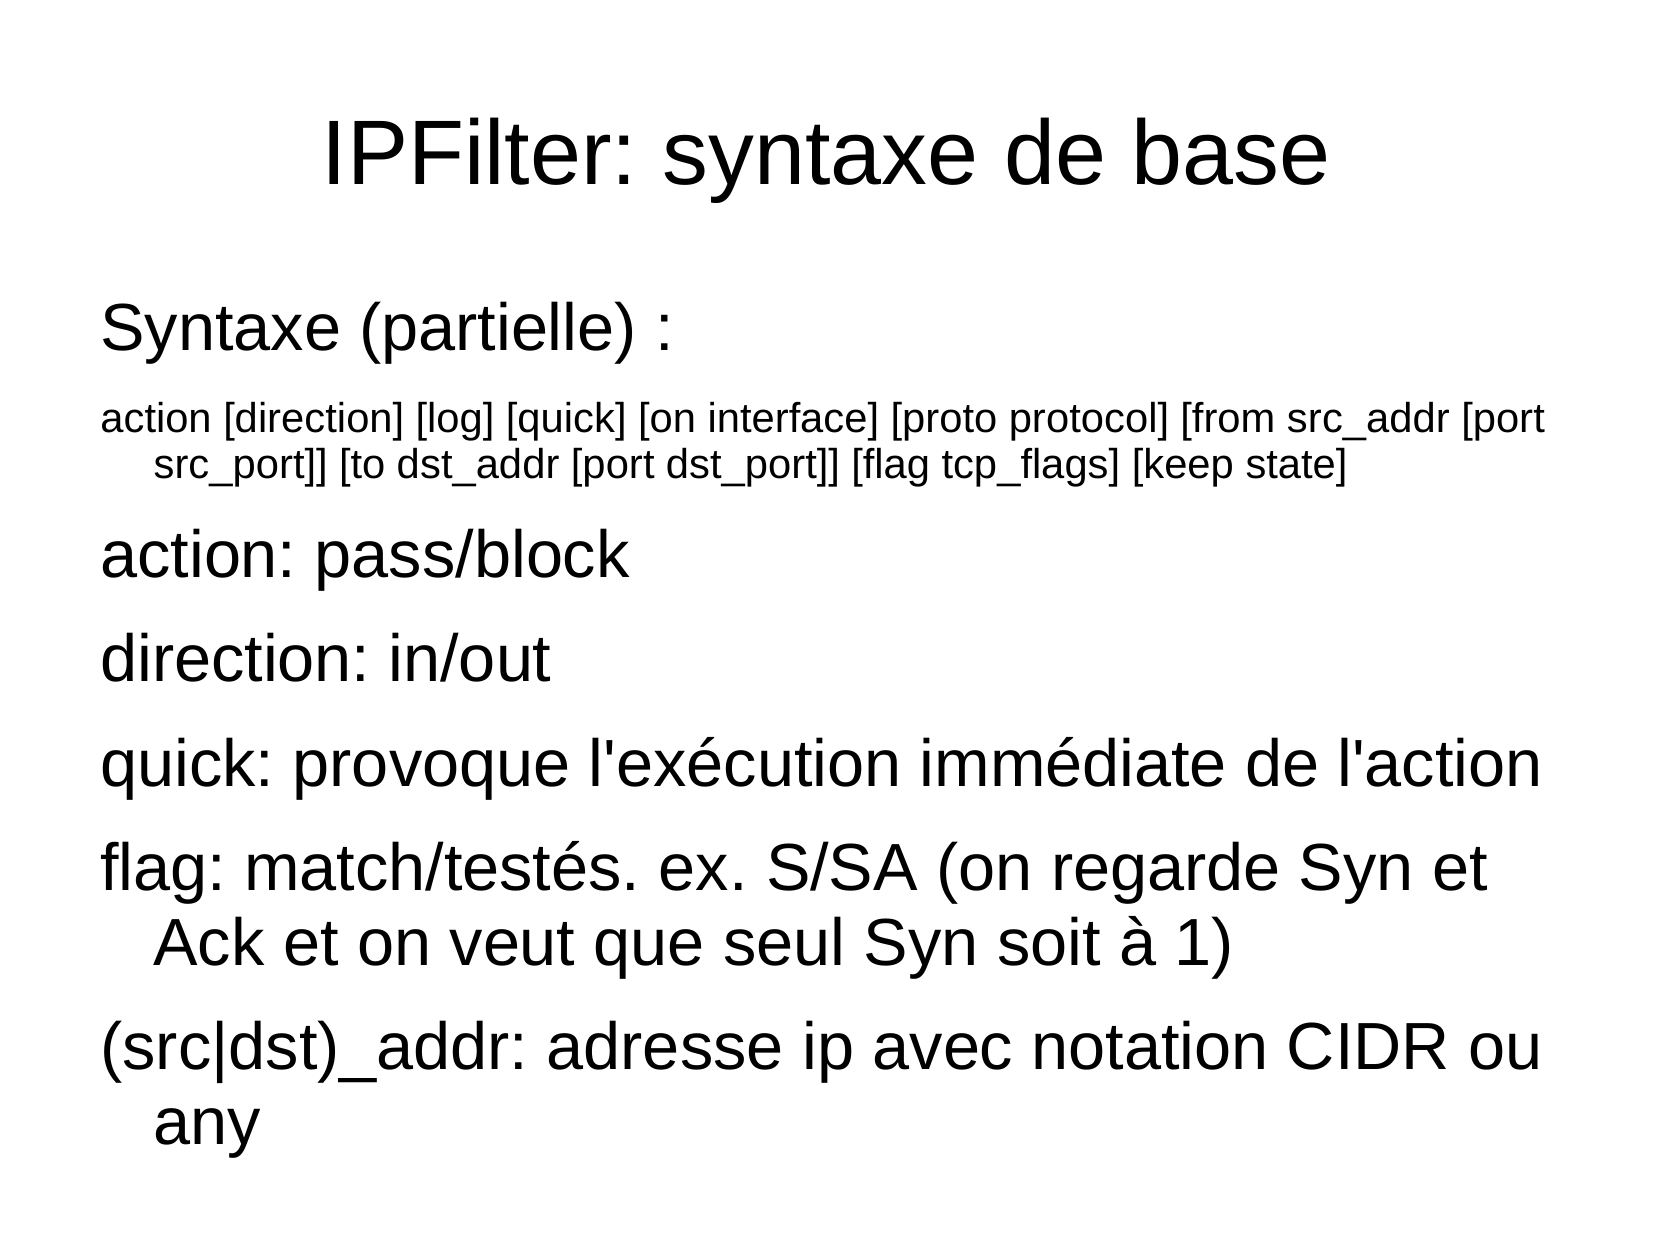

# IPFilter: syntaxe de base
Syntaxe (partielle) :
action [direction] [log] [quick] [on interface] [proto protocol] [from src_addr [port src_port]] [to dst_addr [port dst_port]] [flag tcp_flags] [keep state]
action: pass/block
direction: in/out
quick: provoque l'exécution immédiate de l'action
flag: match/testés. ex. S/SA (on regarde Syn et Ack et on veut que seul Syn soit à 1)
(src|dst)_addr: adresse ip avec notation CIDR ou any